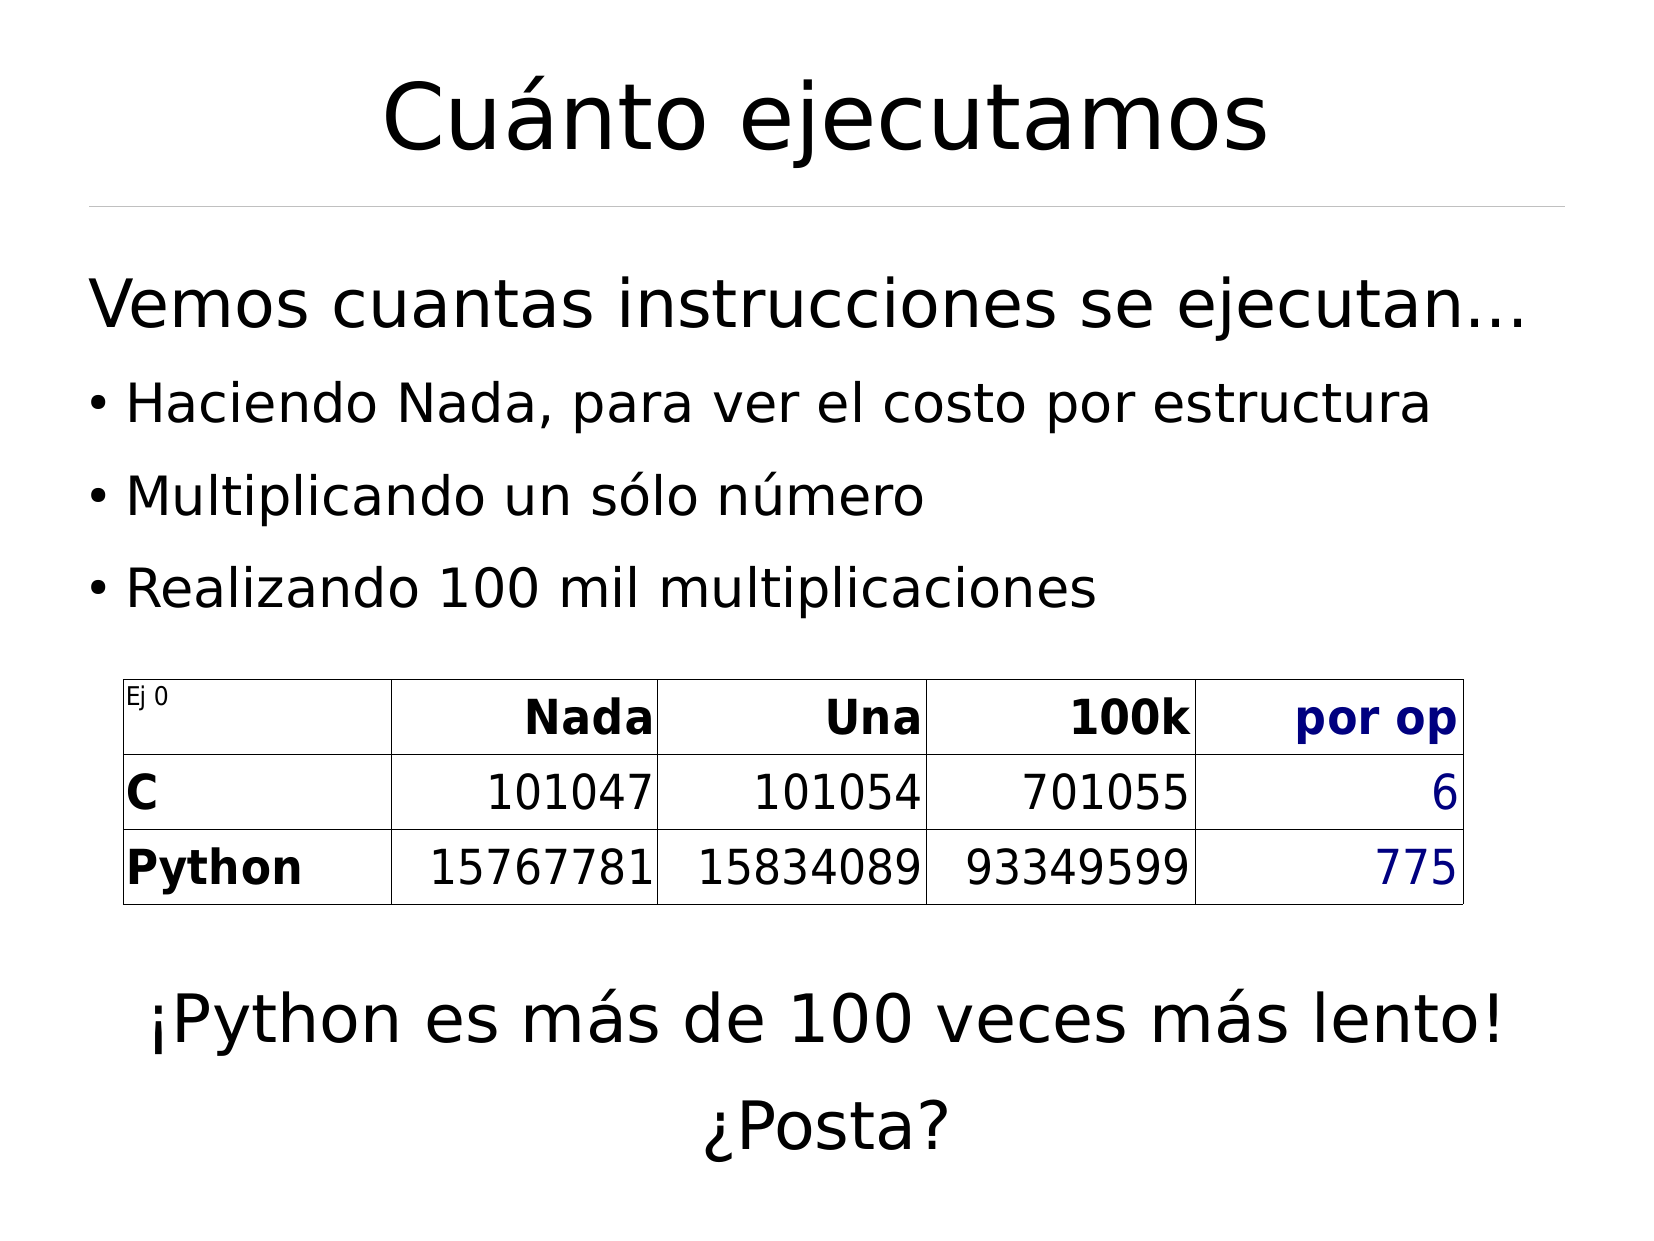

# Cuánto ejecutamos
Vemos cuantas instrucciones se ejecutan...
 Haciendo Nada, para ver el costo por estructura
 Multiplicando un sólo número
 Realizando 100 mil multiplicaciones
¡Python es más de 100 veces más lento!
¿Posta?